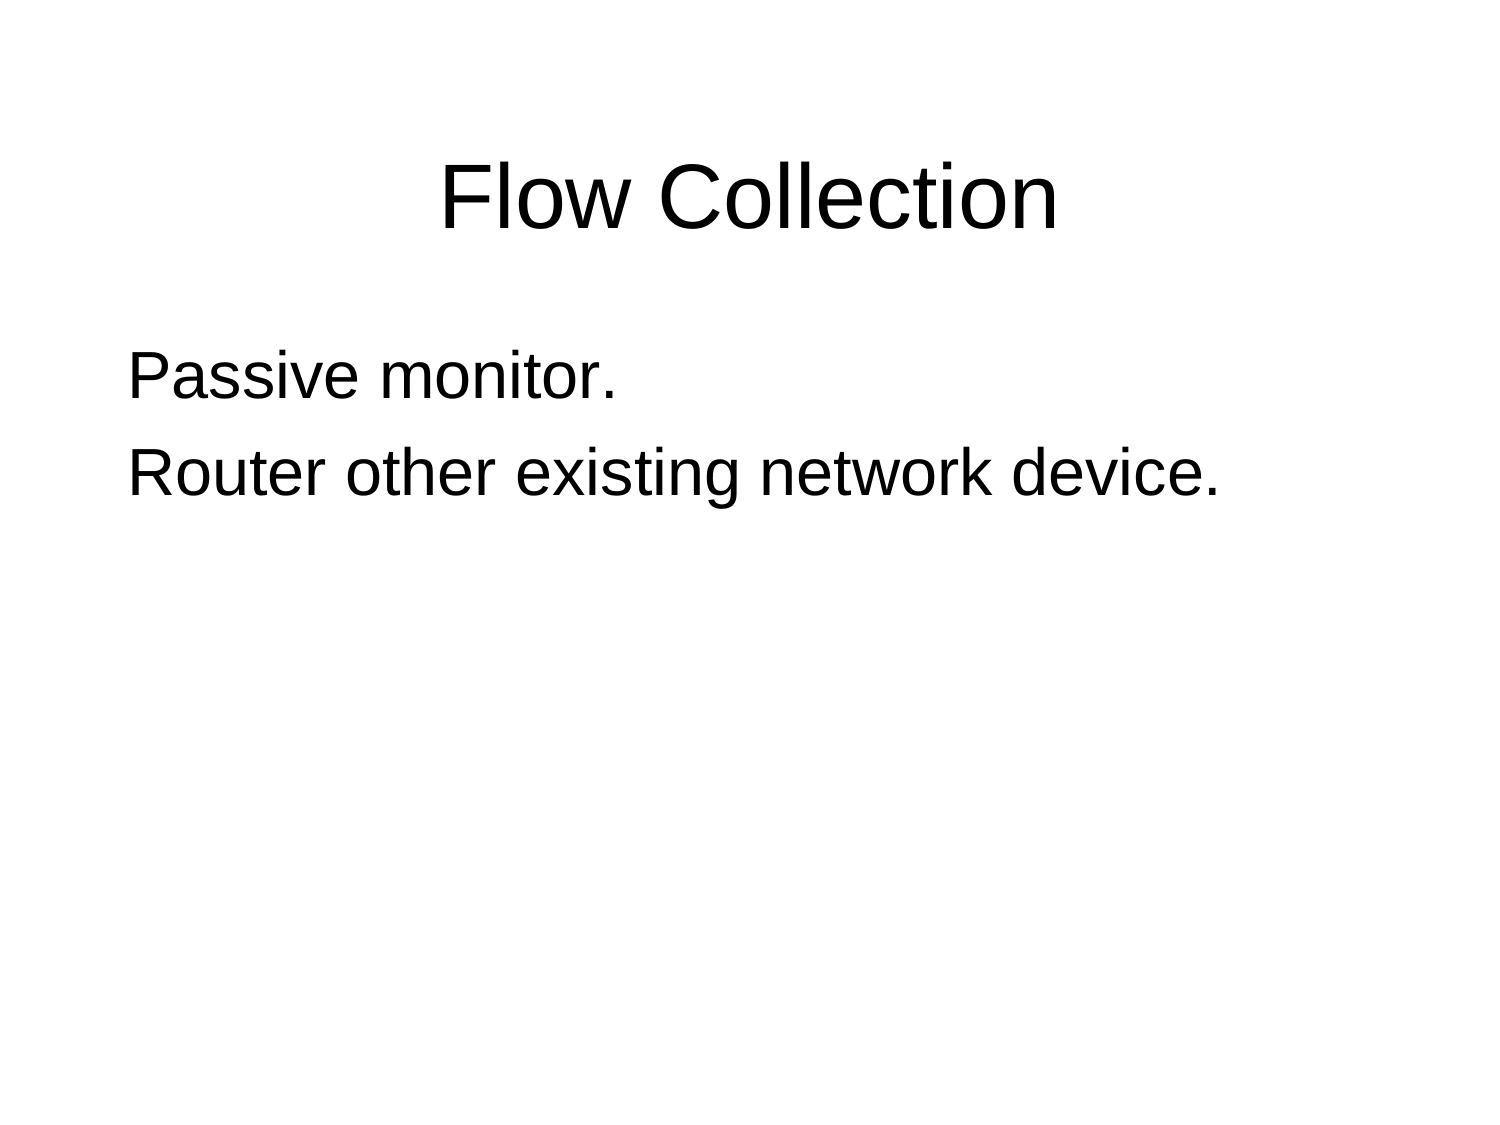

# Flow Collection
Passive monitor.
Router other existing network device.